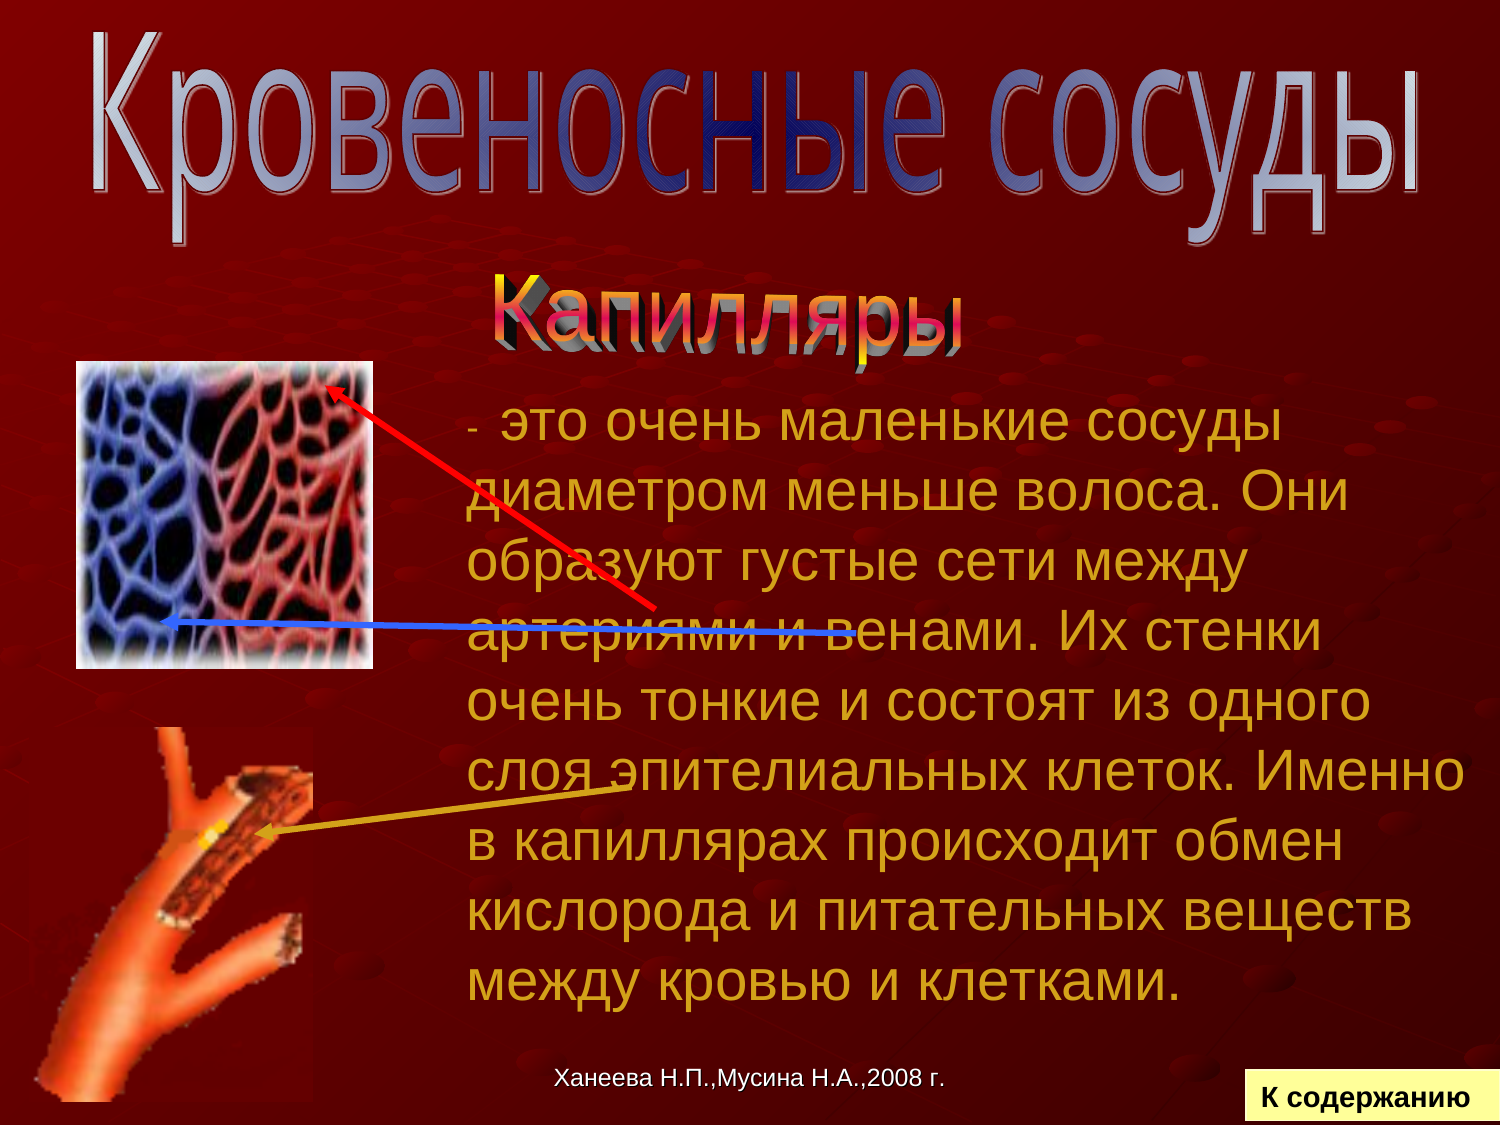

Кровеносные сосуды
Капилляры
- это очень маленькие сосуды диаметром меньше волоса. Они образуют густые сети между артериями и венами. Их стенки очень тонкие и состоят из одного слоя эпителиальных клеток. Именно в капиллярах происходит обмен кислорода и питательных веществ между кровью и клетками.
Ханеева Н.П.,Мусина Н.А.,2008 г.
К содержанию